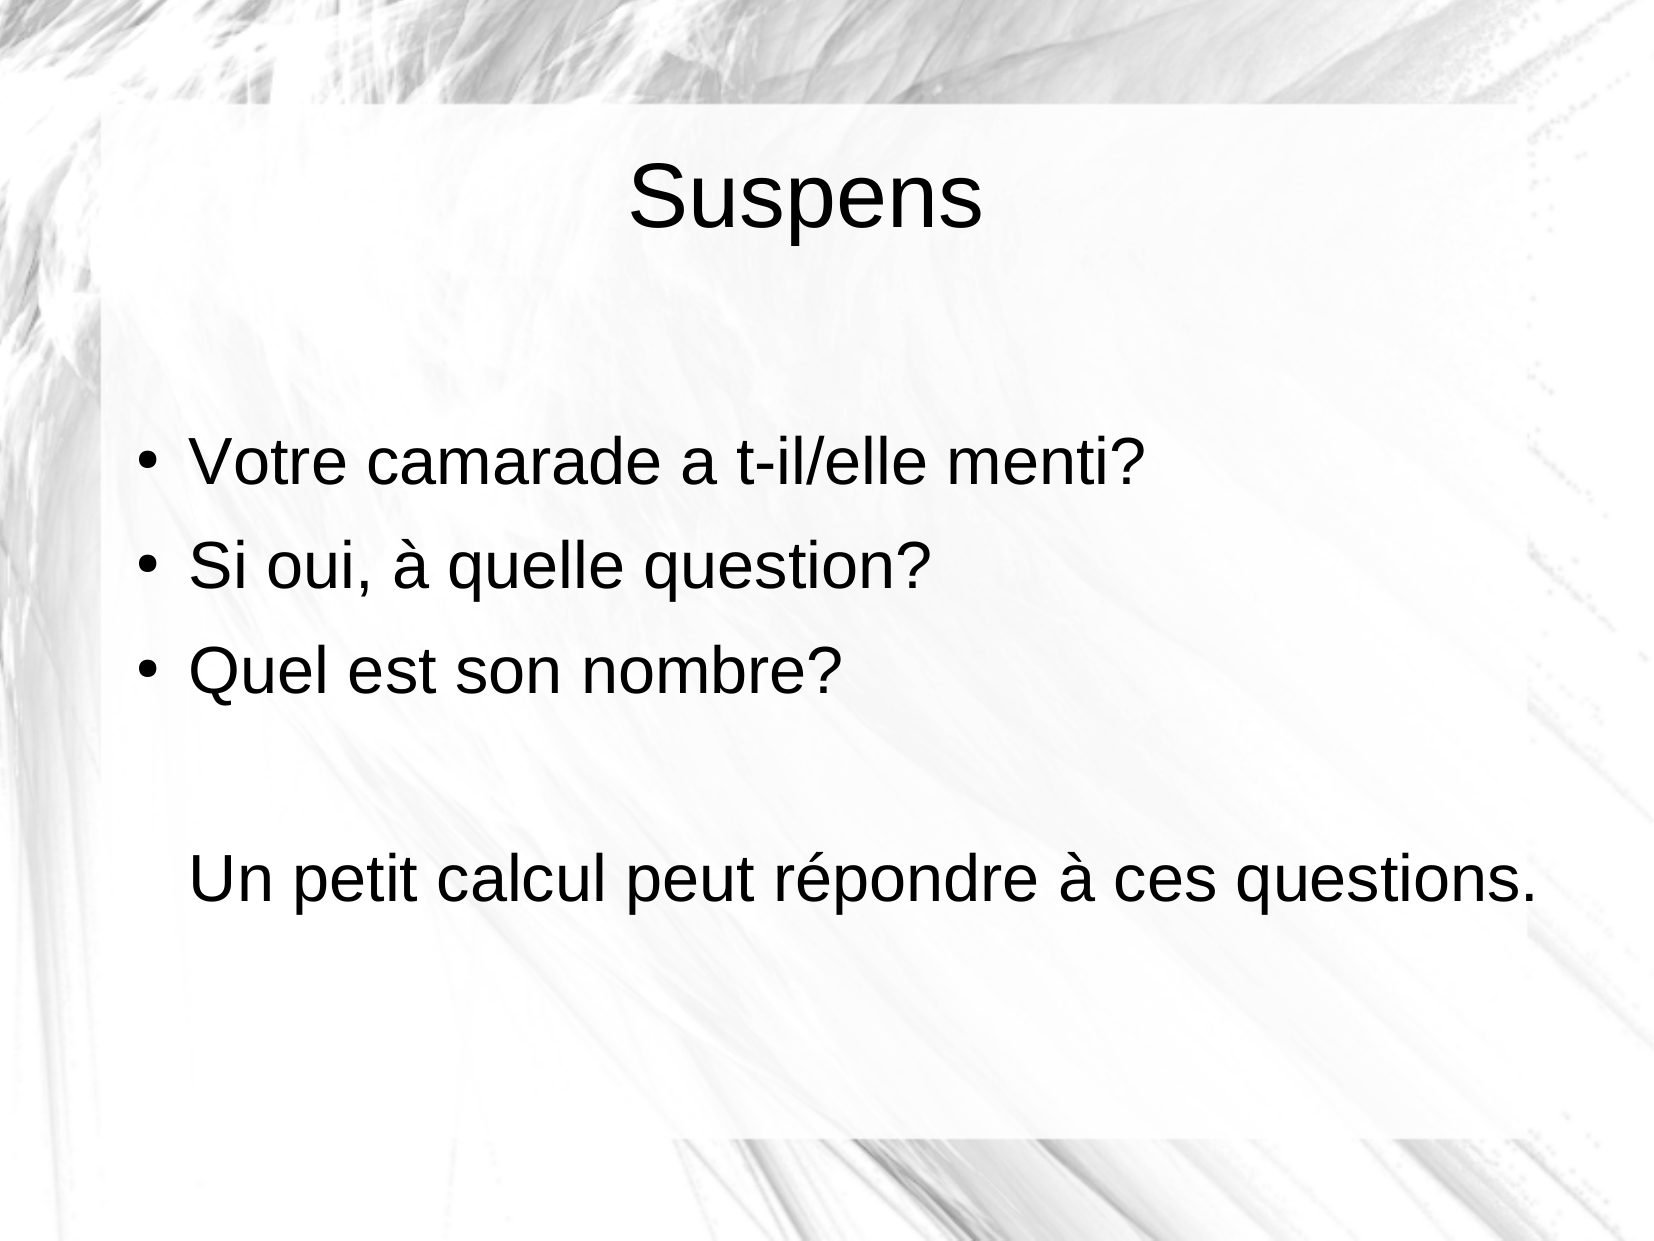

# Suspens
Votre camarade a t-il/elle menti?
Si oui, à quelle question?
Quel est son nombre?
Un petit calcul peut répondre à ces questions.